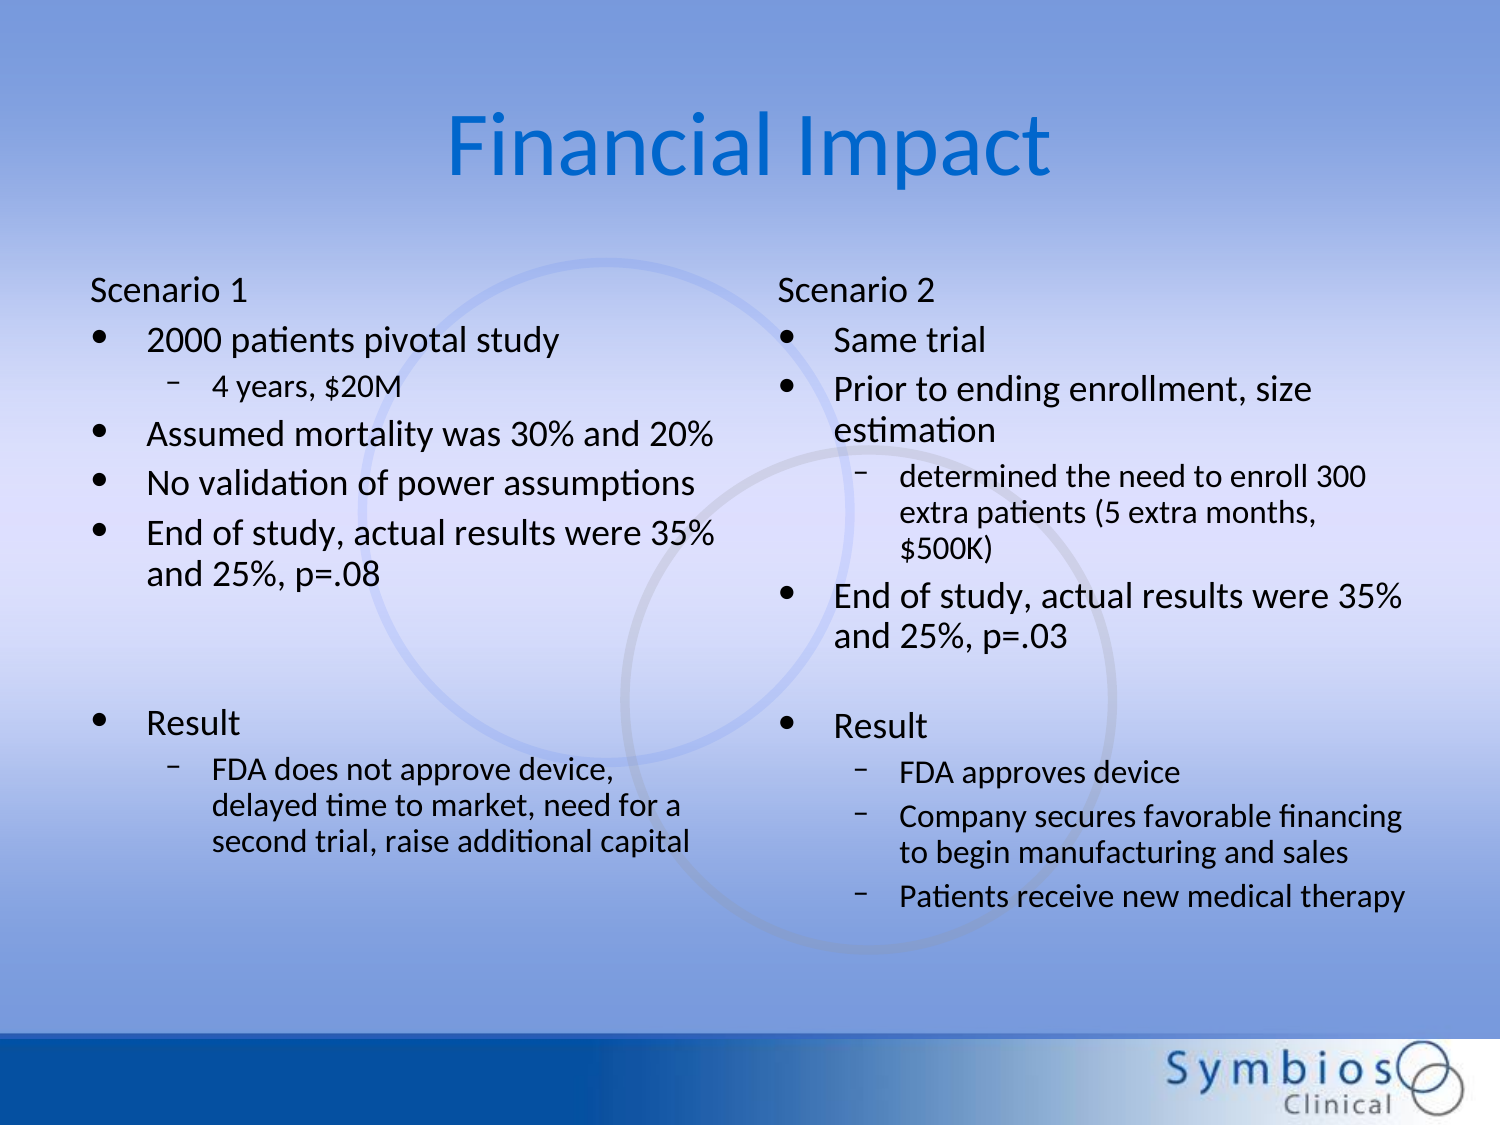

# Financial Impact
Scenario 1
2000 patients pivotal study
4 years, $20M
Assumed mortality was 30% and 20%
No validation of power assumptions
End of study, actual results were 35% and 25%, p=.08
Result
FDA does not approve device, delayed time to market, need for a second trial, raise additional capital
Scenario 2
Same trial
Prior to ending enrollment, size estimation
determined the need to enroll 300 extra patients (5 extra months, $500K)
End of study, actual results were 35% and 25%, p=.03
Result
FDA approves device
Company secures favorable financing to begin manufacturing and sales
Patients receive new medical therapy